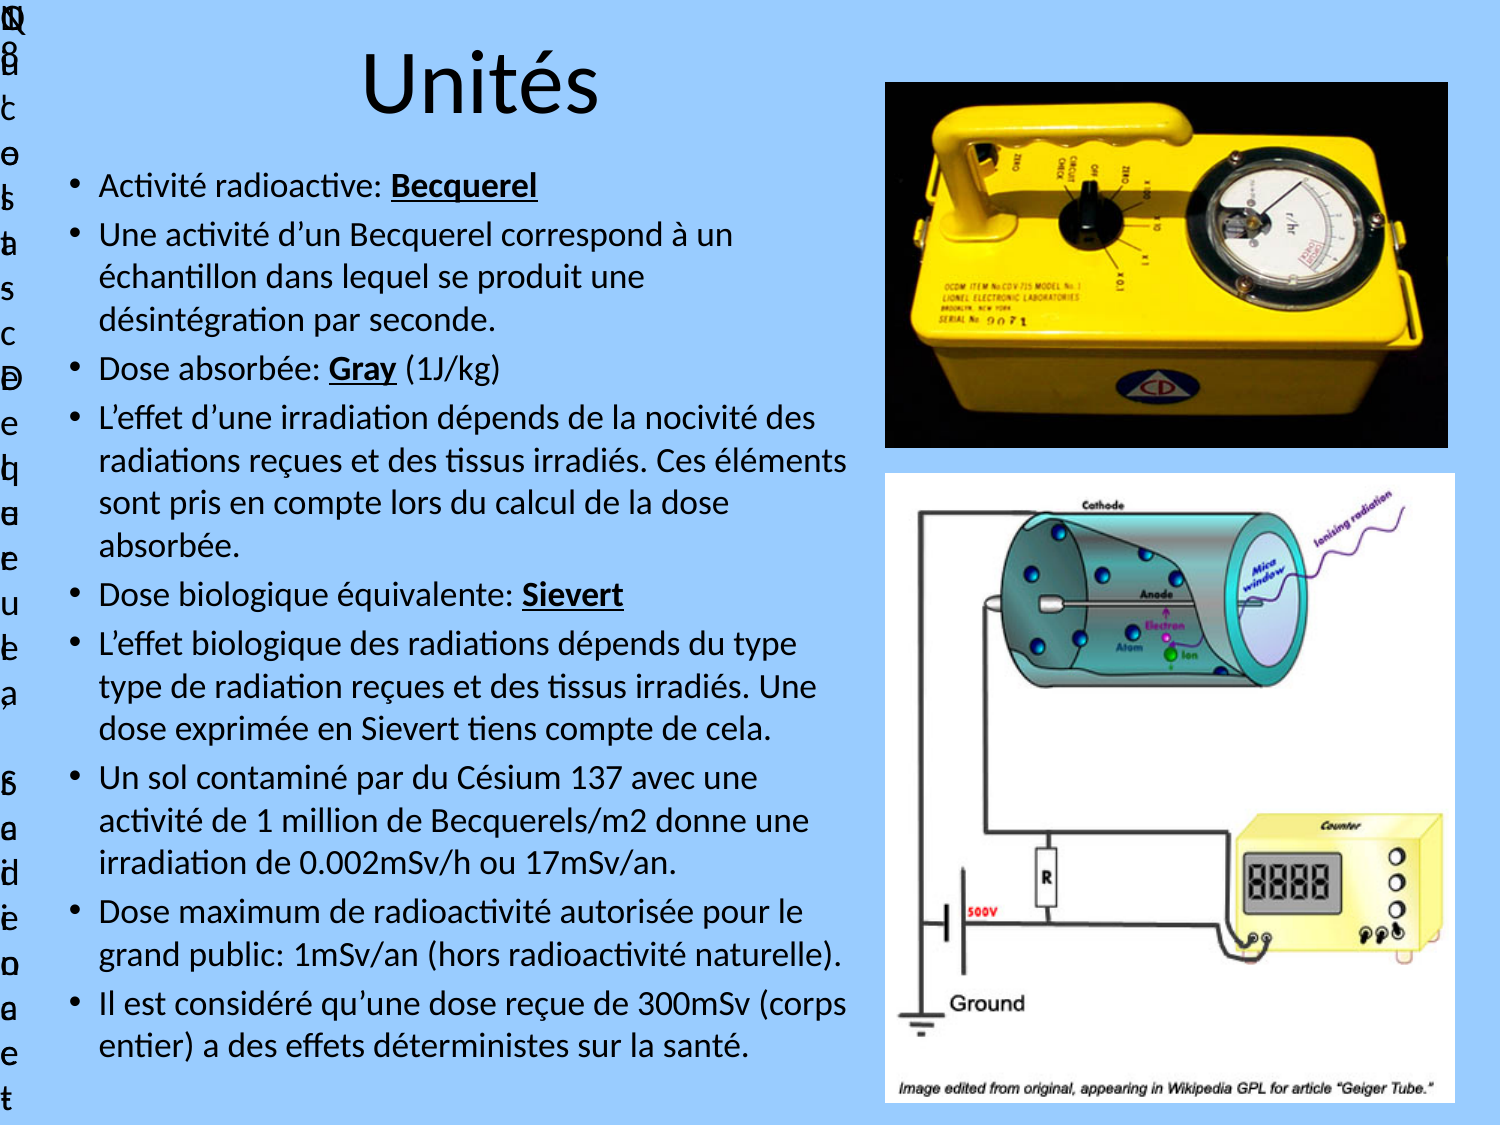

Nicolas Delerue, Science-ACO http://science-aco.fr http://nicolas.delerue.org
Qu'est-ce que la radioactivité?
# Unités
Activité radioactive: Becquerel
Une activité d’un Becquerel correspond à un échantillon dans lequel se produit une désintégration par seconde.
Dose absorbée: Gray (1J/kg)
L’effet d’une irradiation dépends de la nocivité des radiations reçues et des tissus irradiés. Ces éléments sont pris en compte lors du calcul de la dose absorbée.
Dose biologique équivalente: Sievert
L’effet biologique des radiations dépends du type type de radiation reçues et des tissus irradiés. Une dose exprimée en Sievert tiens compte de cela.
Un sol contaminé par du Césium 137 avec une activité de 1 million de Becquerels/m2 donne une irradiation de 0.002mSv/h ou 17mSv/an.
Dose maximum de radioactivité autorisée pour le grand public: 1mSv/an (hors radioactivité naturelle).
Il est considéré qu’une dose reçue de 300mSv (corps entier) a des effets déterministes sur la santé.